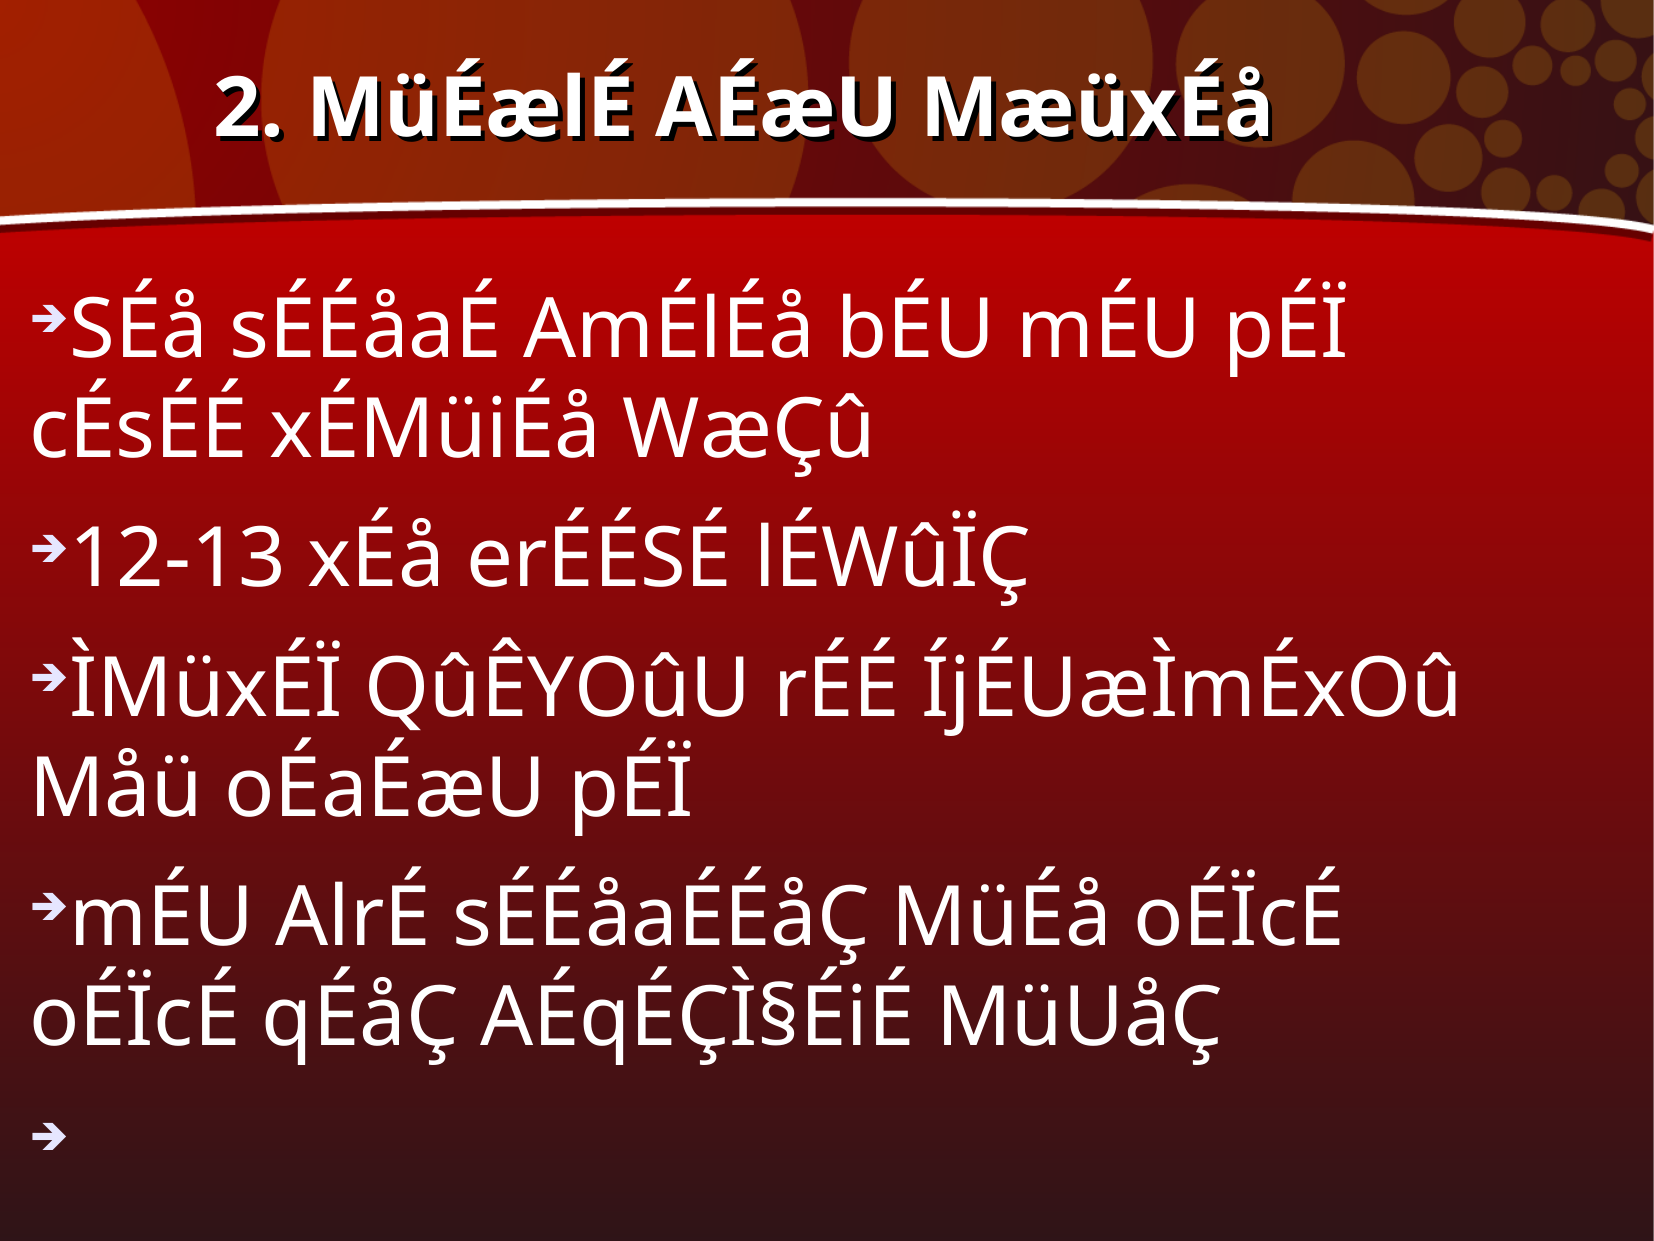

# 2. MüÉælÉ AÉæU MæüxÉå
SÉå sÉÉåaÉ AmÉlÉå bÉU mÉU pÉÏ cÉsÉÉ xÉMüiÉå WæÇû
12-13 xÉå erÉÉSÉ lÉWûÏÇ
ÌMüxÉÏ QûÊYOûU rÉÉ ÍjÉUæÌmÉxOû Måü oÉaÉæU pÉÏ
mÉU AlrÉ sÉÉåaÉÉåÇ MüÉå oÉÏcÉ oÉÏcÉ qÉåÇ AÉqÉÇÌ§ÉiÉ MüUåÇ